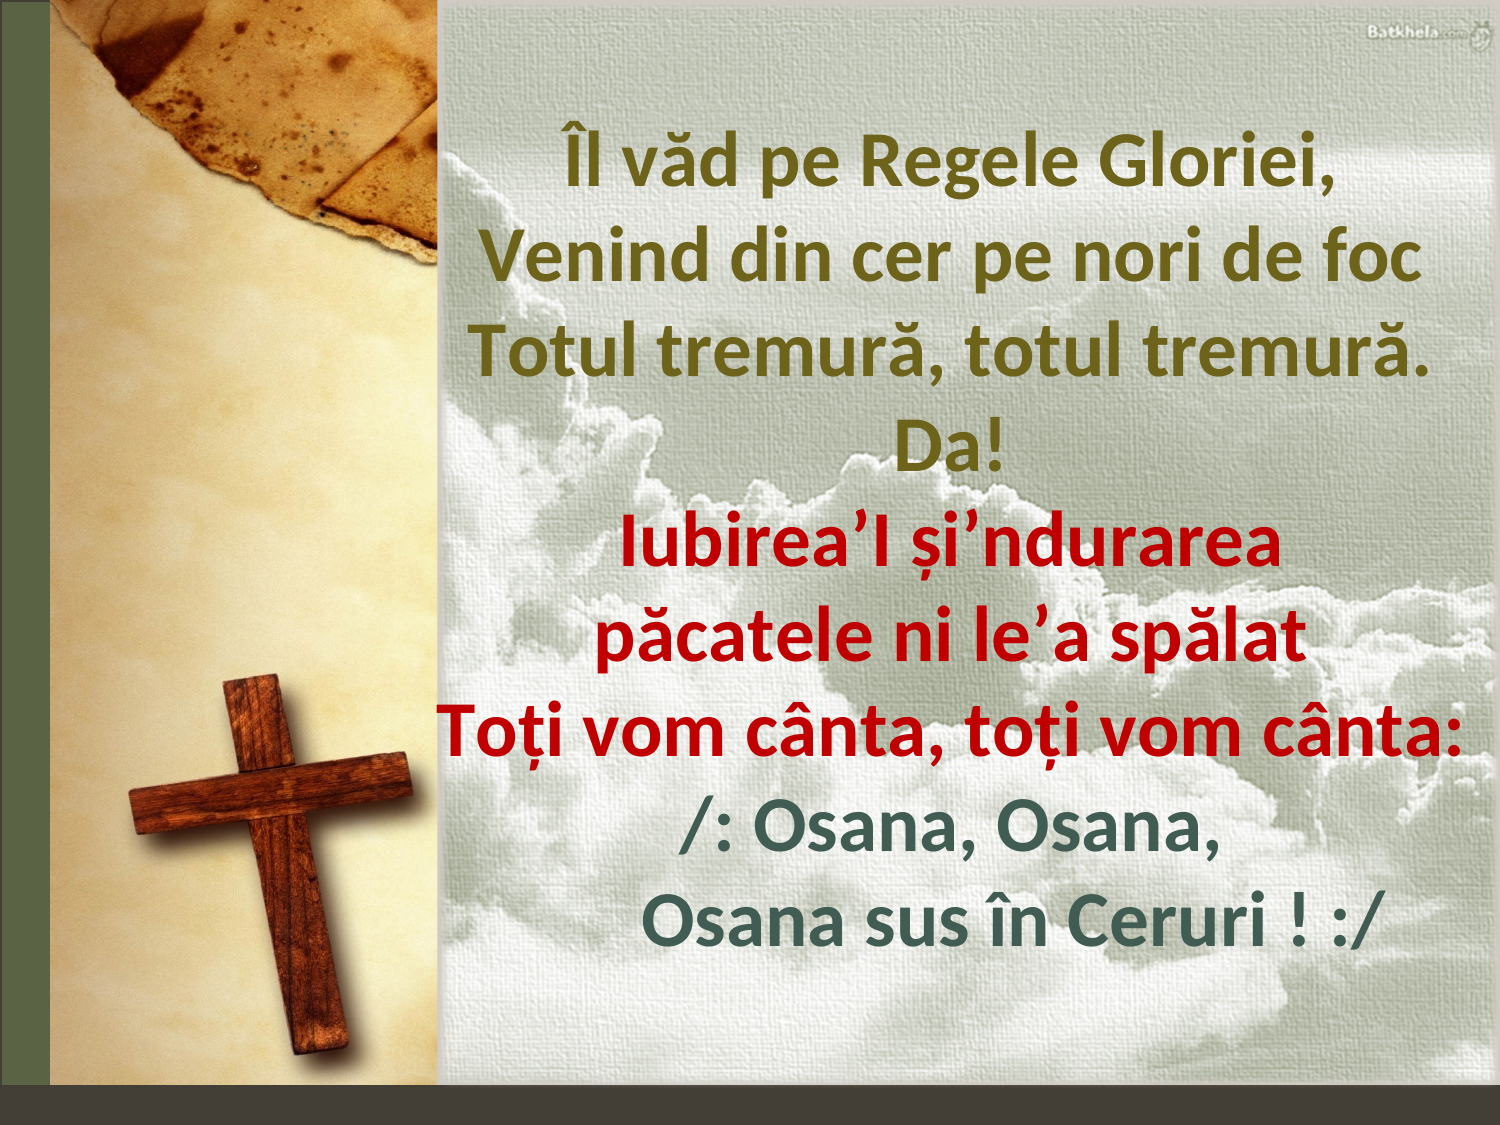

# Îl văd pe Regele Gloriei, Venind din cer pe nori de foc Totul tremură, totul tremură. Da! Iubirea’I şi’ndurarea păcatele ni le’a spălat Toţi vom cânta, toţi vom cânta: /: Osana, Osana, Osana sus în Ceruri ! :/